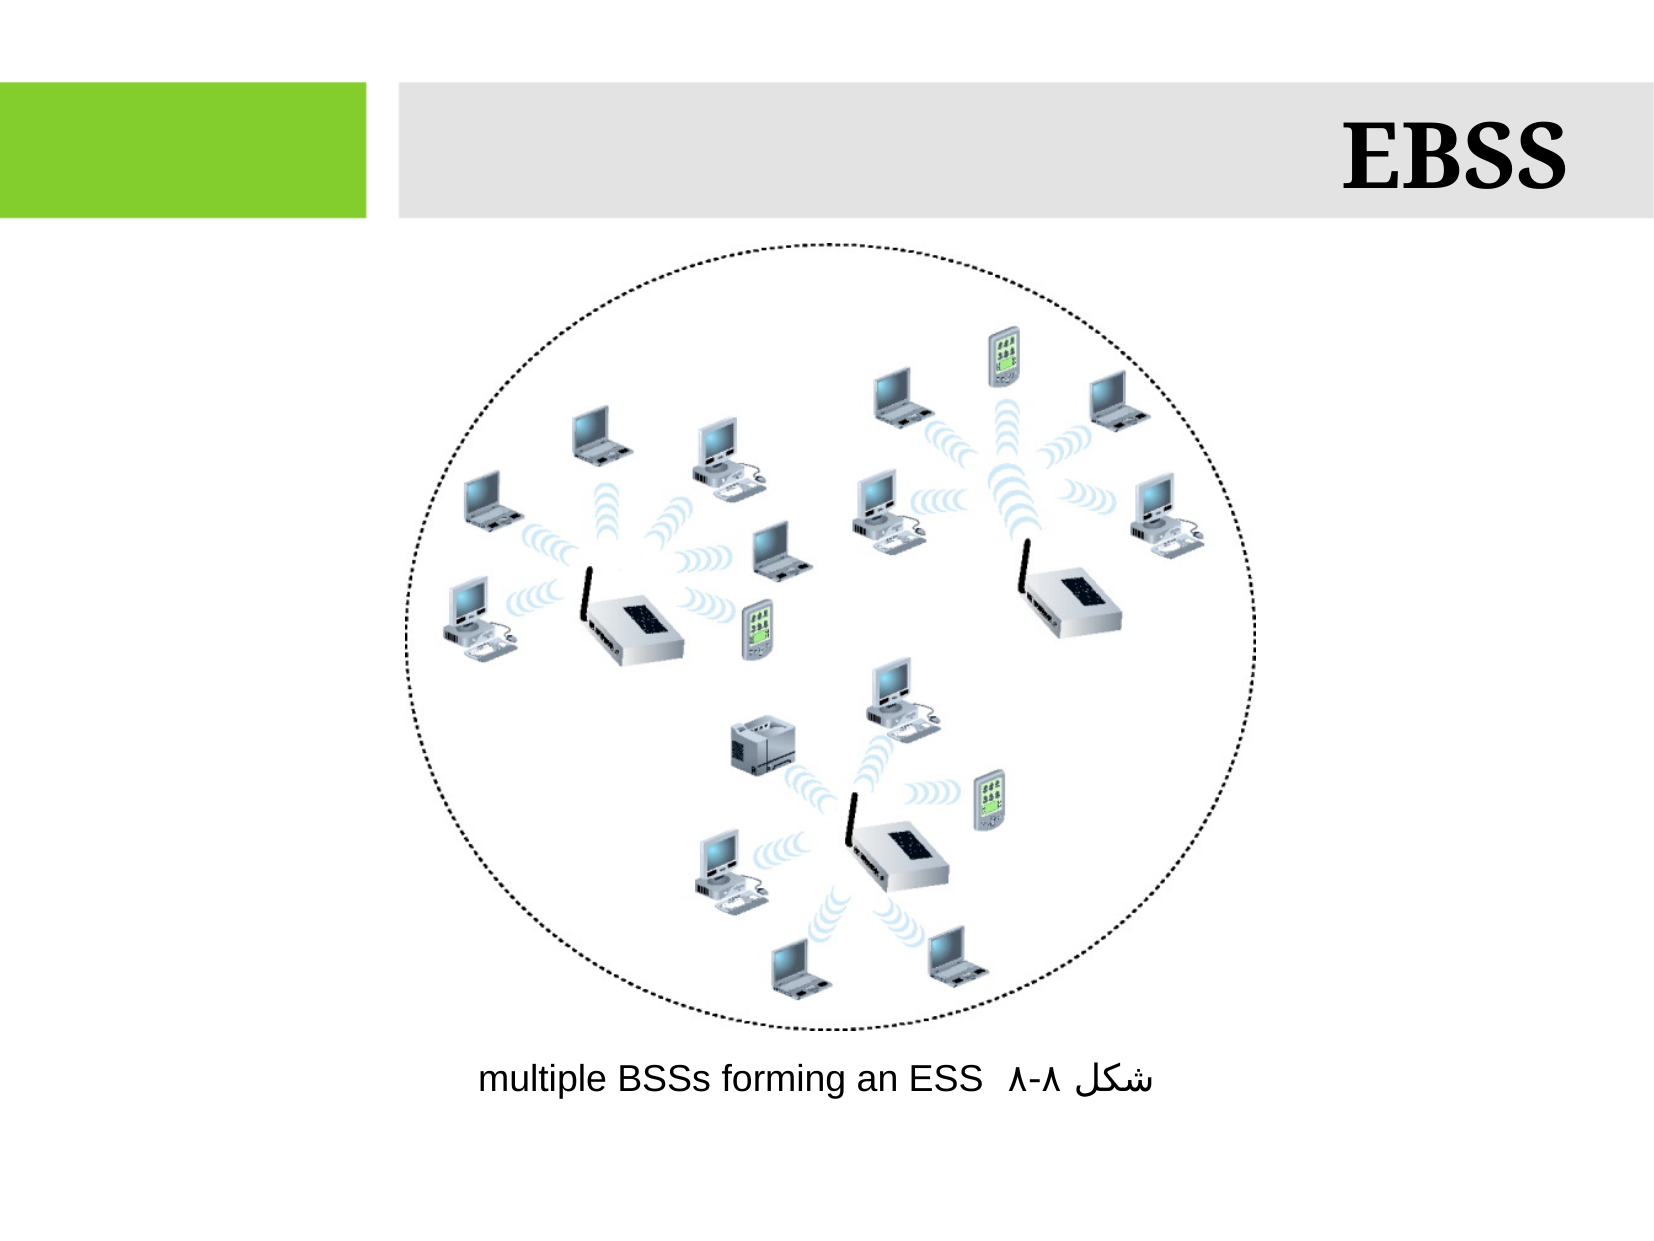

# EBSS
شکل ۸-۸ multiple BSSs forming an ESS